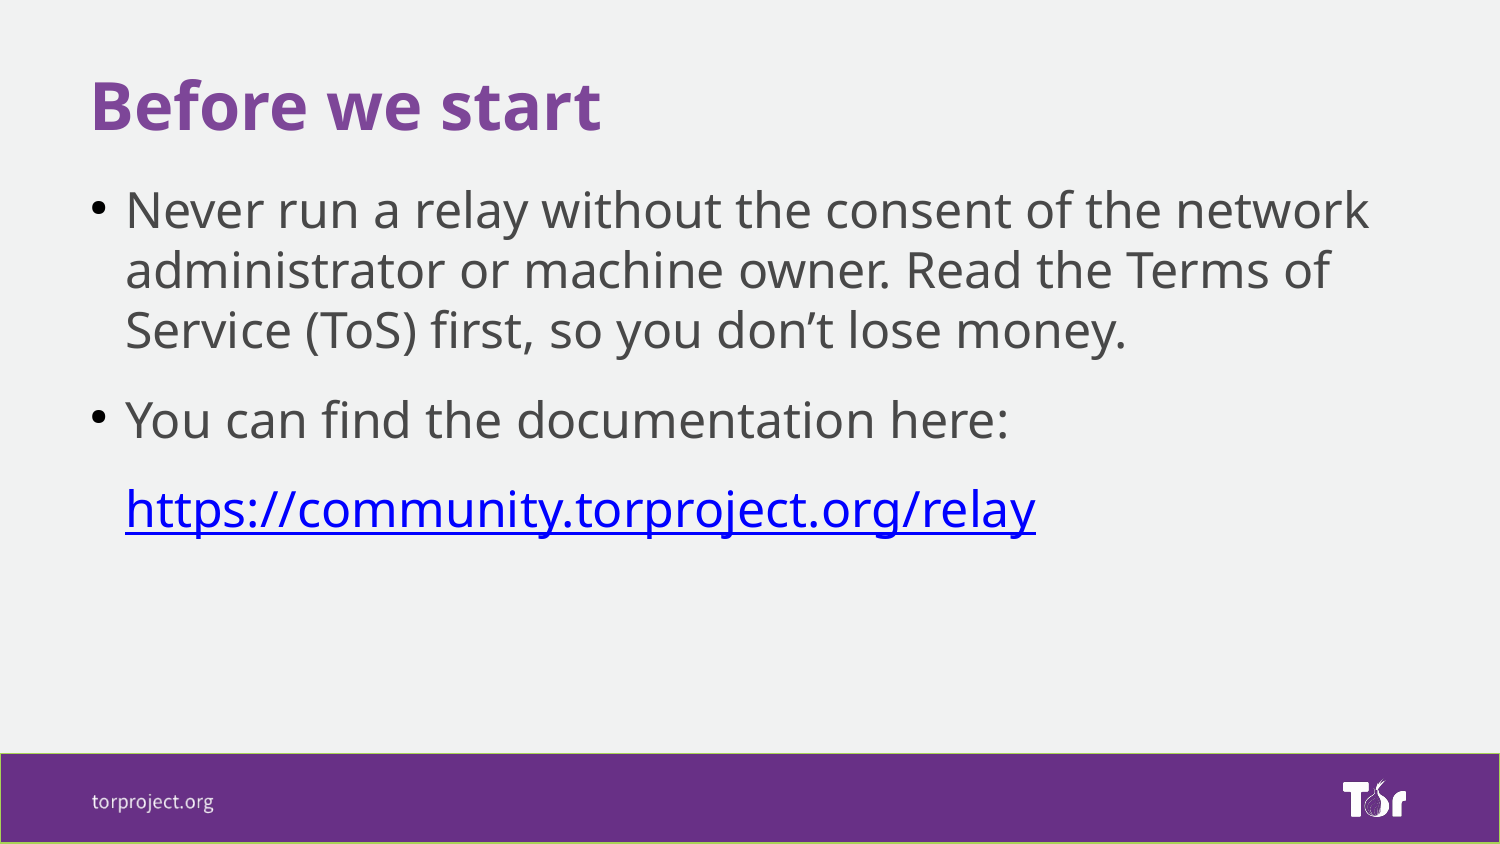

Before we start
Never run a relay without the consent of the network administrator or machine owner. Read the Terms of Service (ToS) first, so you don’t lose money.
You can find the documentation here:
https://community.torproject.org/relay